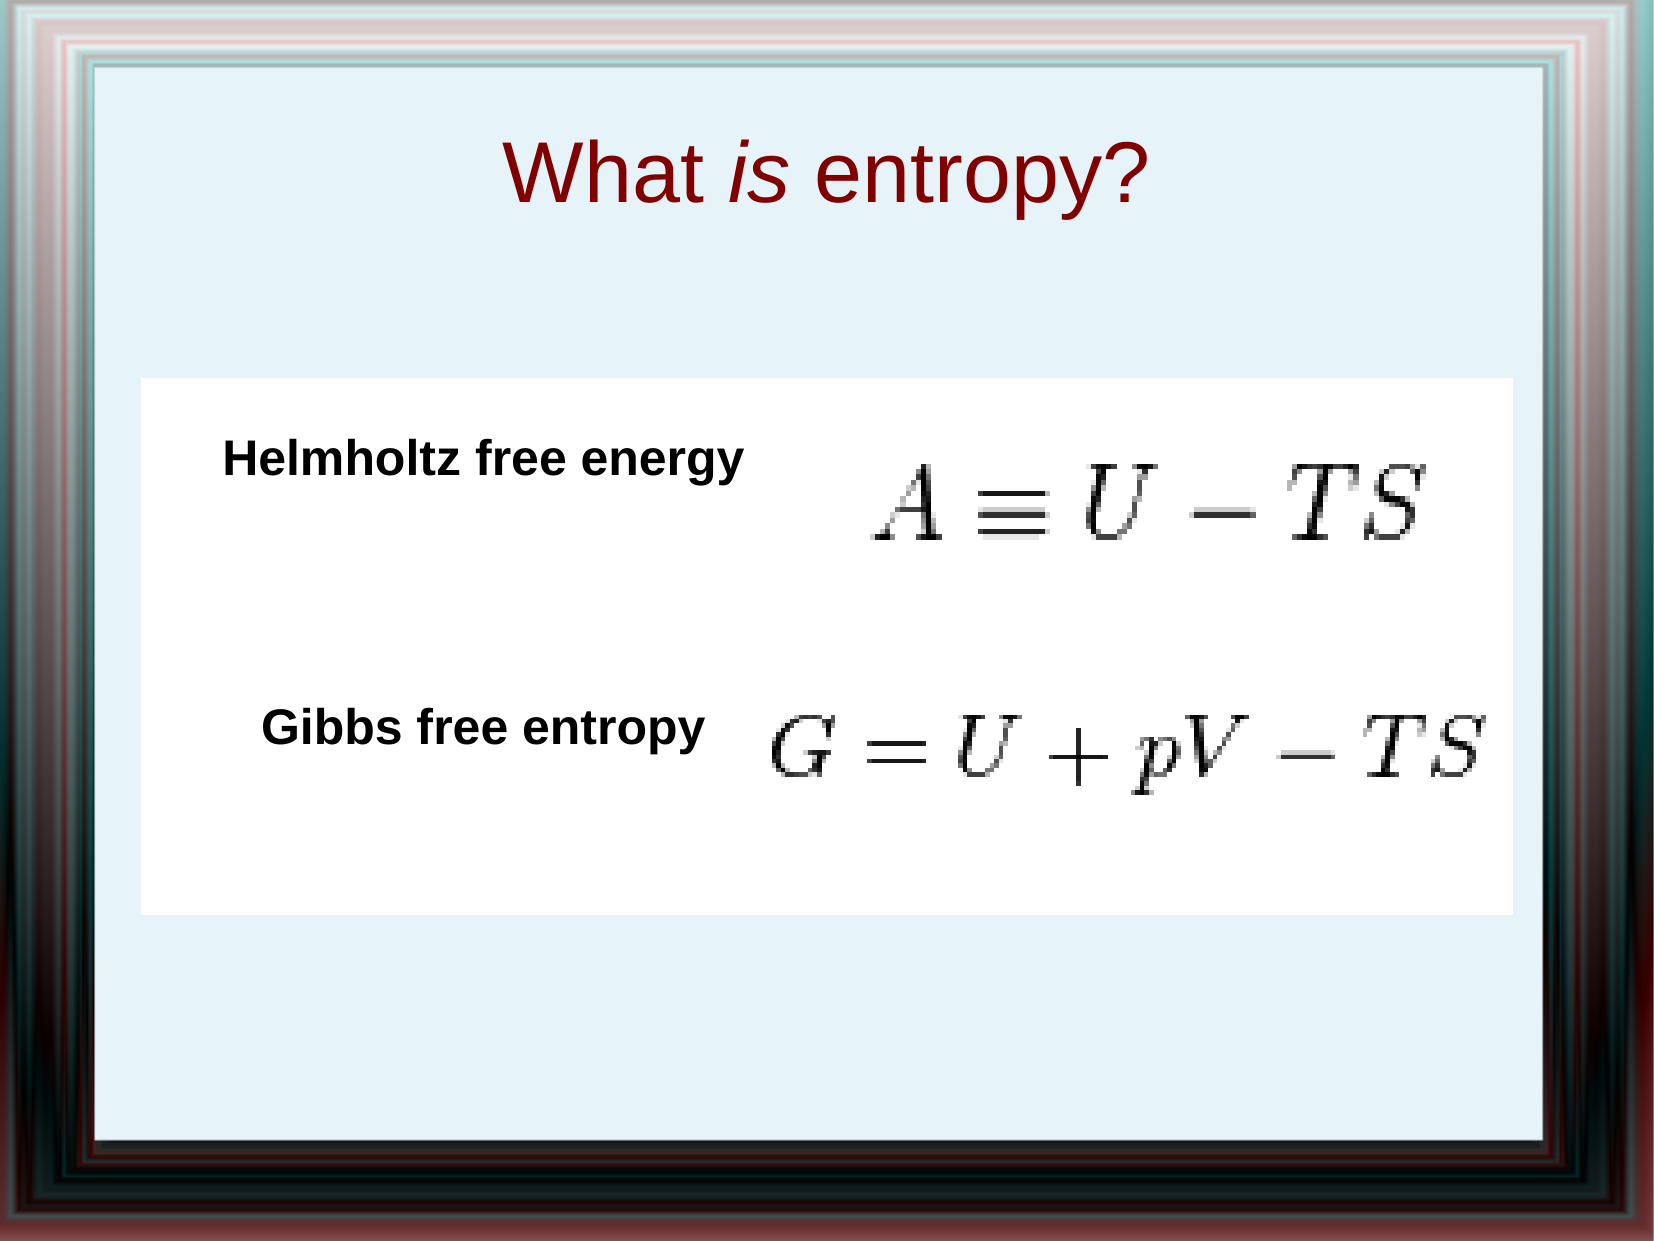

# What is entropy?
| Helmholtz free energy | |
| --- | --- |
| Gibbs free entropy | |